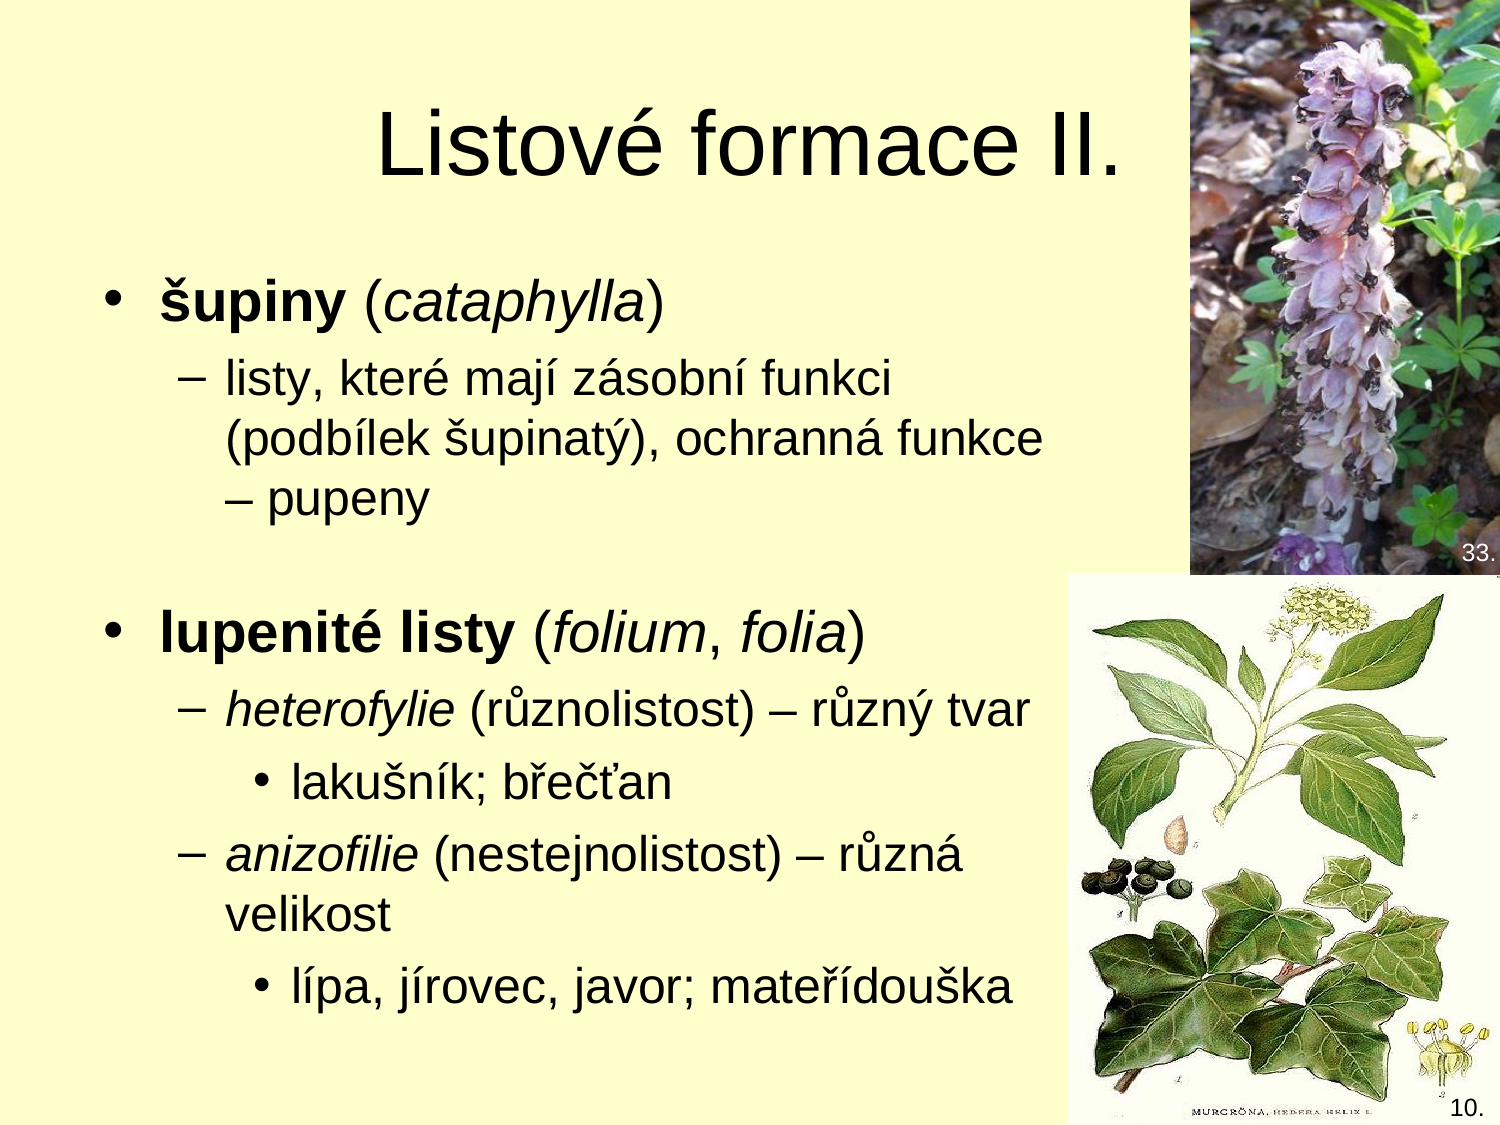

# Listové formace II.
šupiny (cataphylla)
listy, které mají zásobní funkci (podbílek šupinatý), ochranná funkce – pupeny
lupenité listy (folium, folia)
heterofylie (různolistost) – různý tvar
lakušník; břečťan
anizofilie (nestejnolistost) – různá velikost
lípa, jírovec, javor; mateřídouška
33.
10.